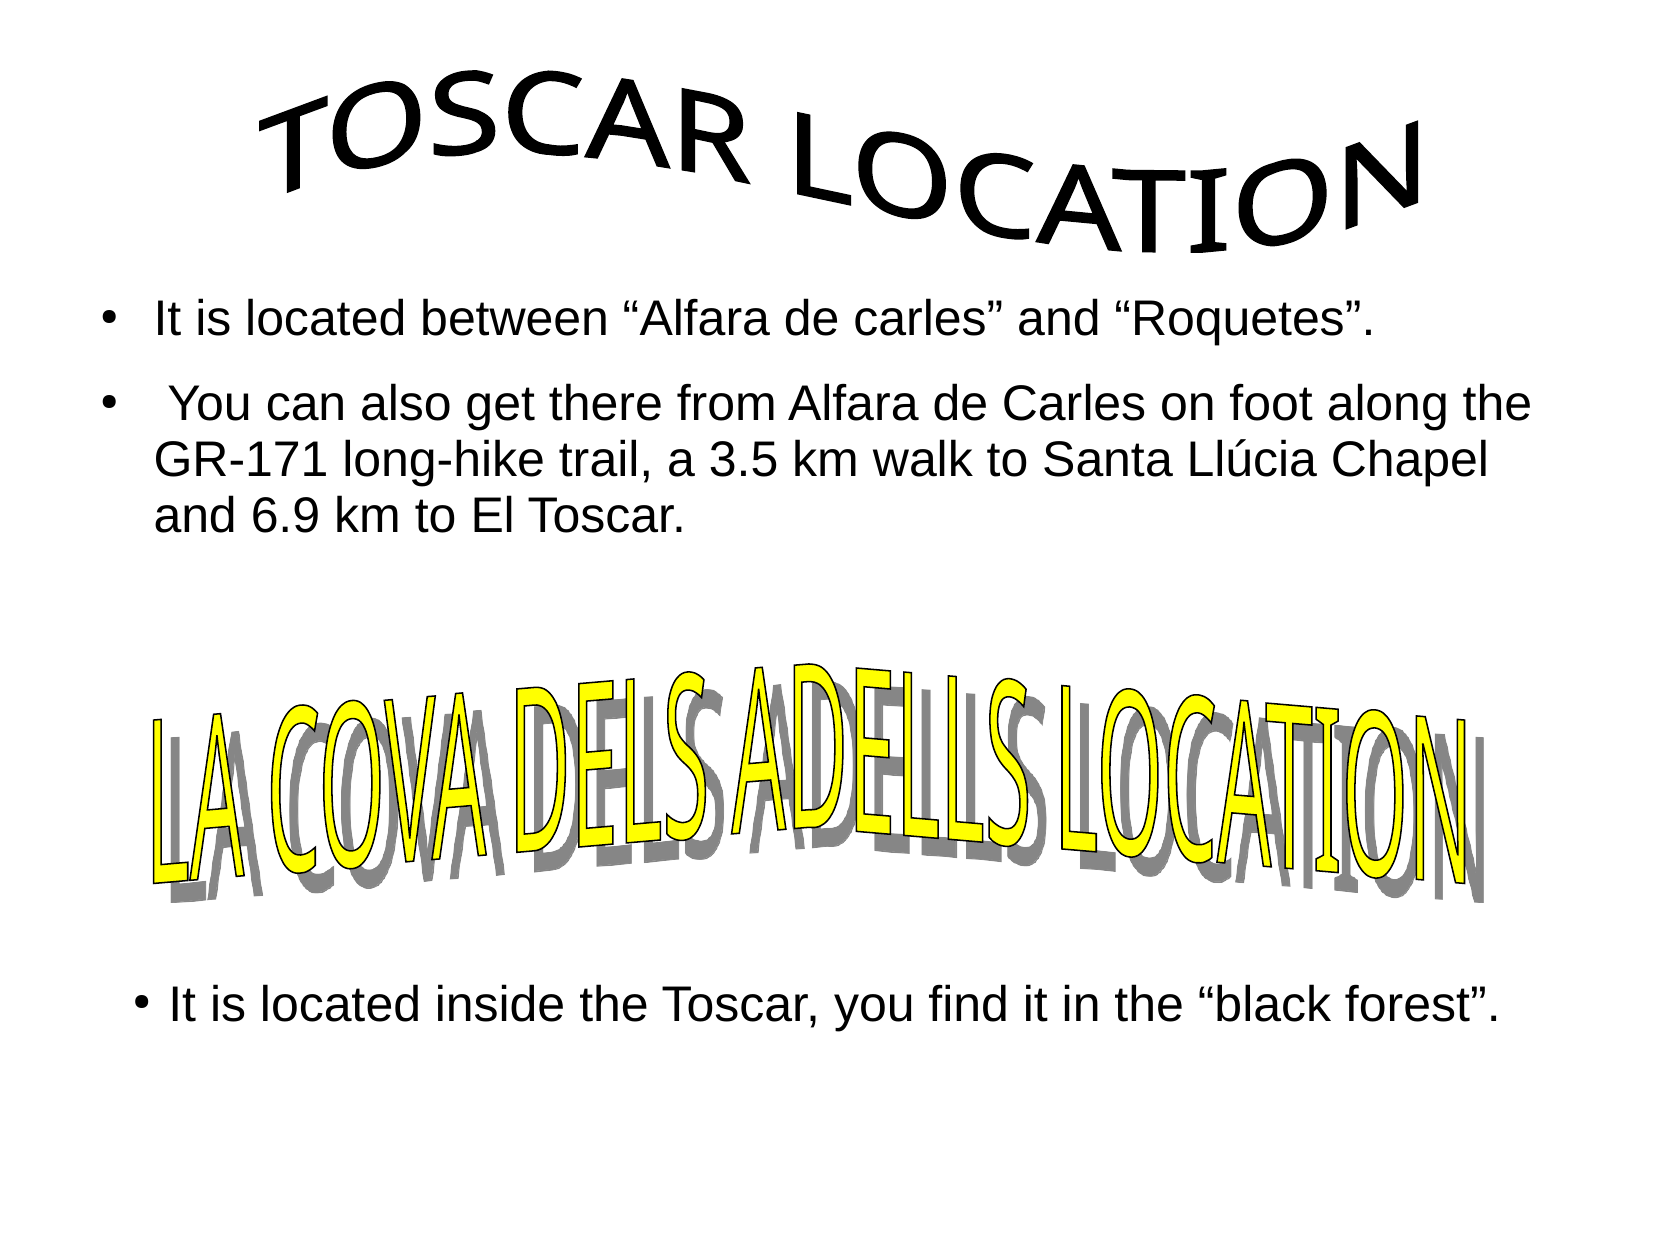

#
TOSCAR LOCATION
It is located between “Alfara de carles” and “Roquetes”.
 You can also get there from Alfara de Carles on foot along the GR-171 long-hike trail, a 3.5 km walk to Santa Llúcia Chapel and 6.9 km to El Toscar.
LA COVA DELS ADELLS LOCATION
It is located inside the Toscar, you find it in the “black forest”.